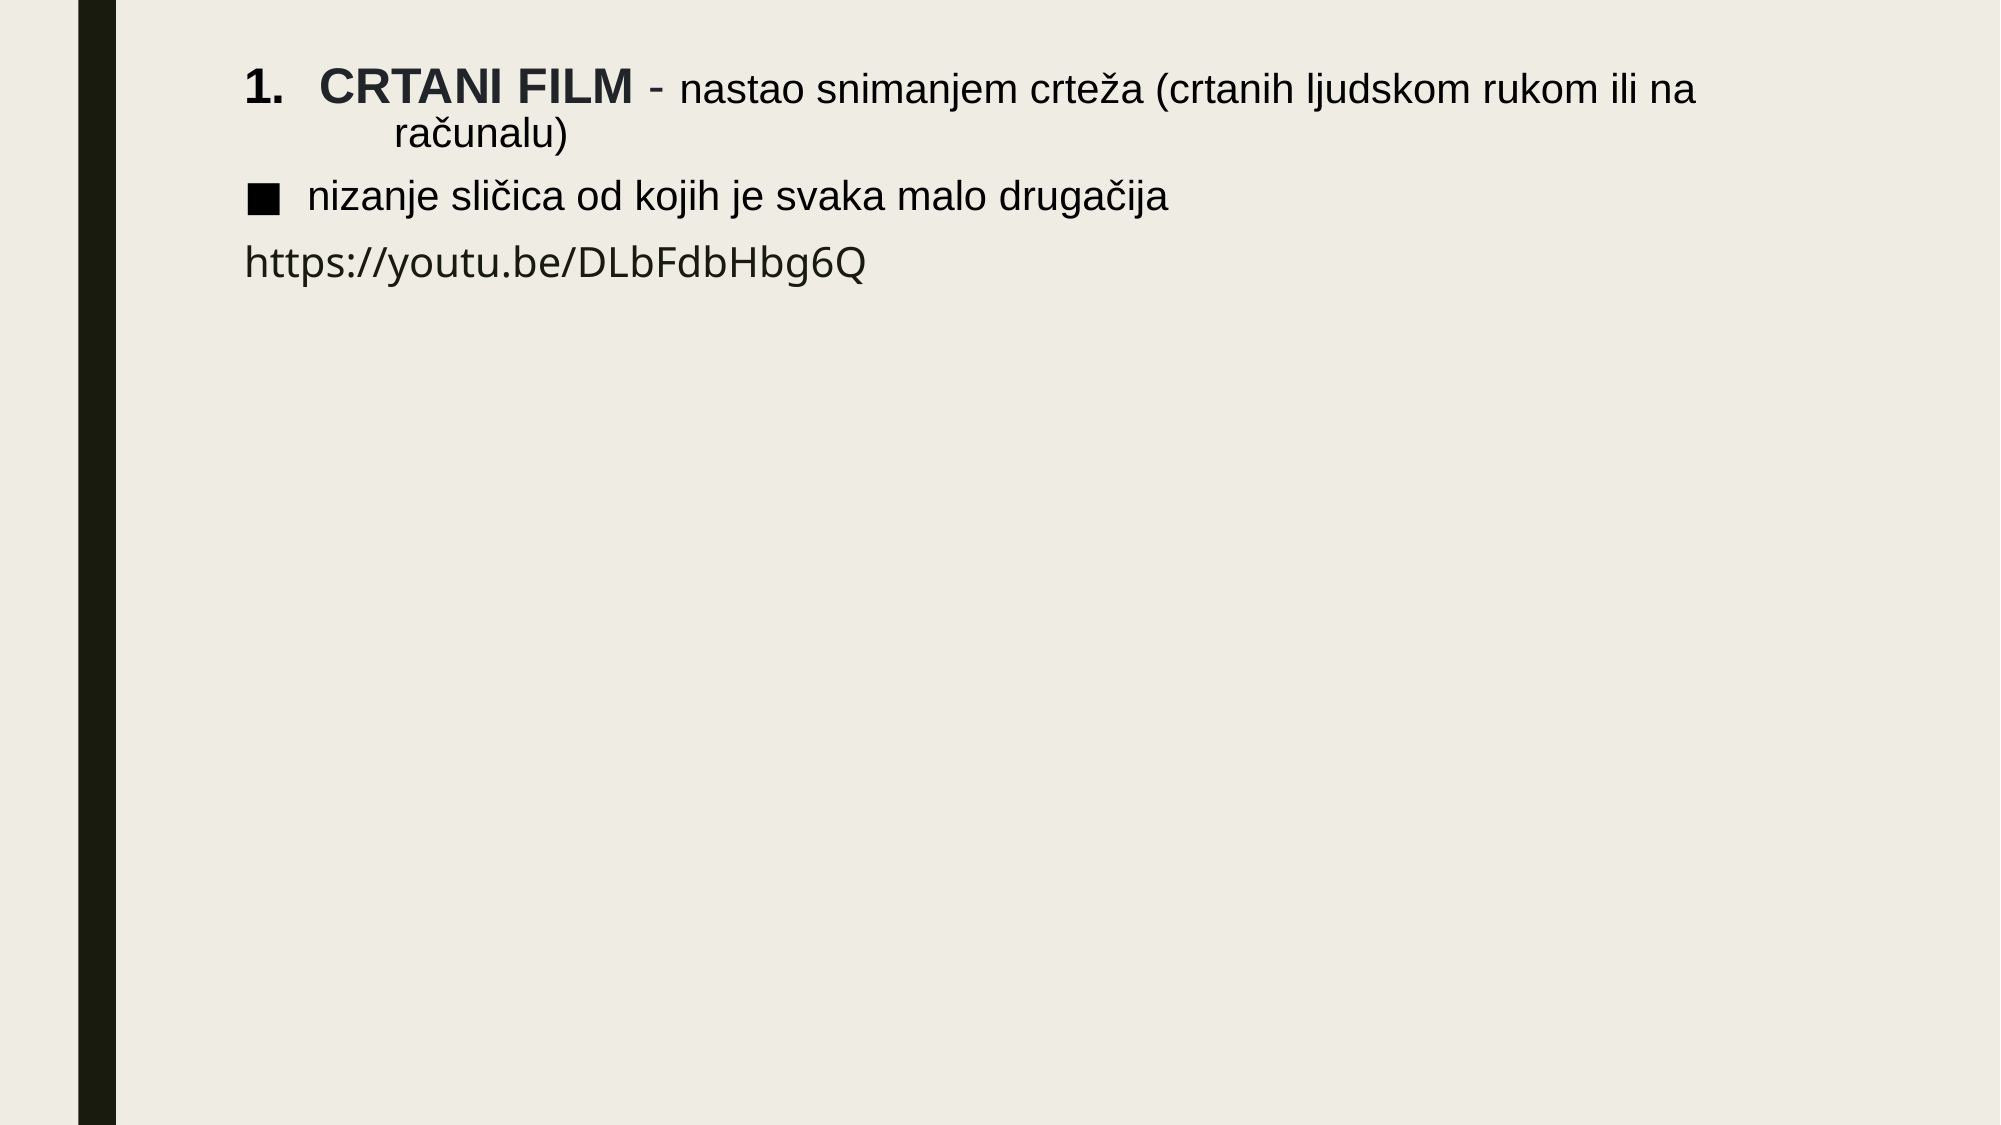

# CRTANI FILM - nastao snimanjem crteža (crtanih ljudskom rukom ili na računalu)
nizanje sličica od kojih je svaka malo drugačija
https://youtu.be/DLbFdbHbg6Q